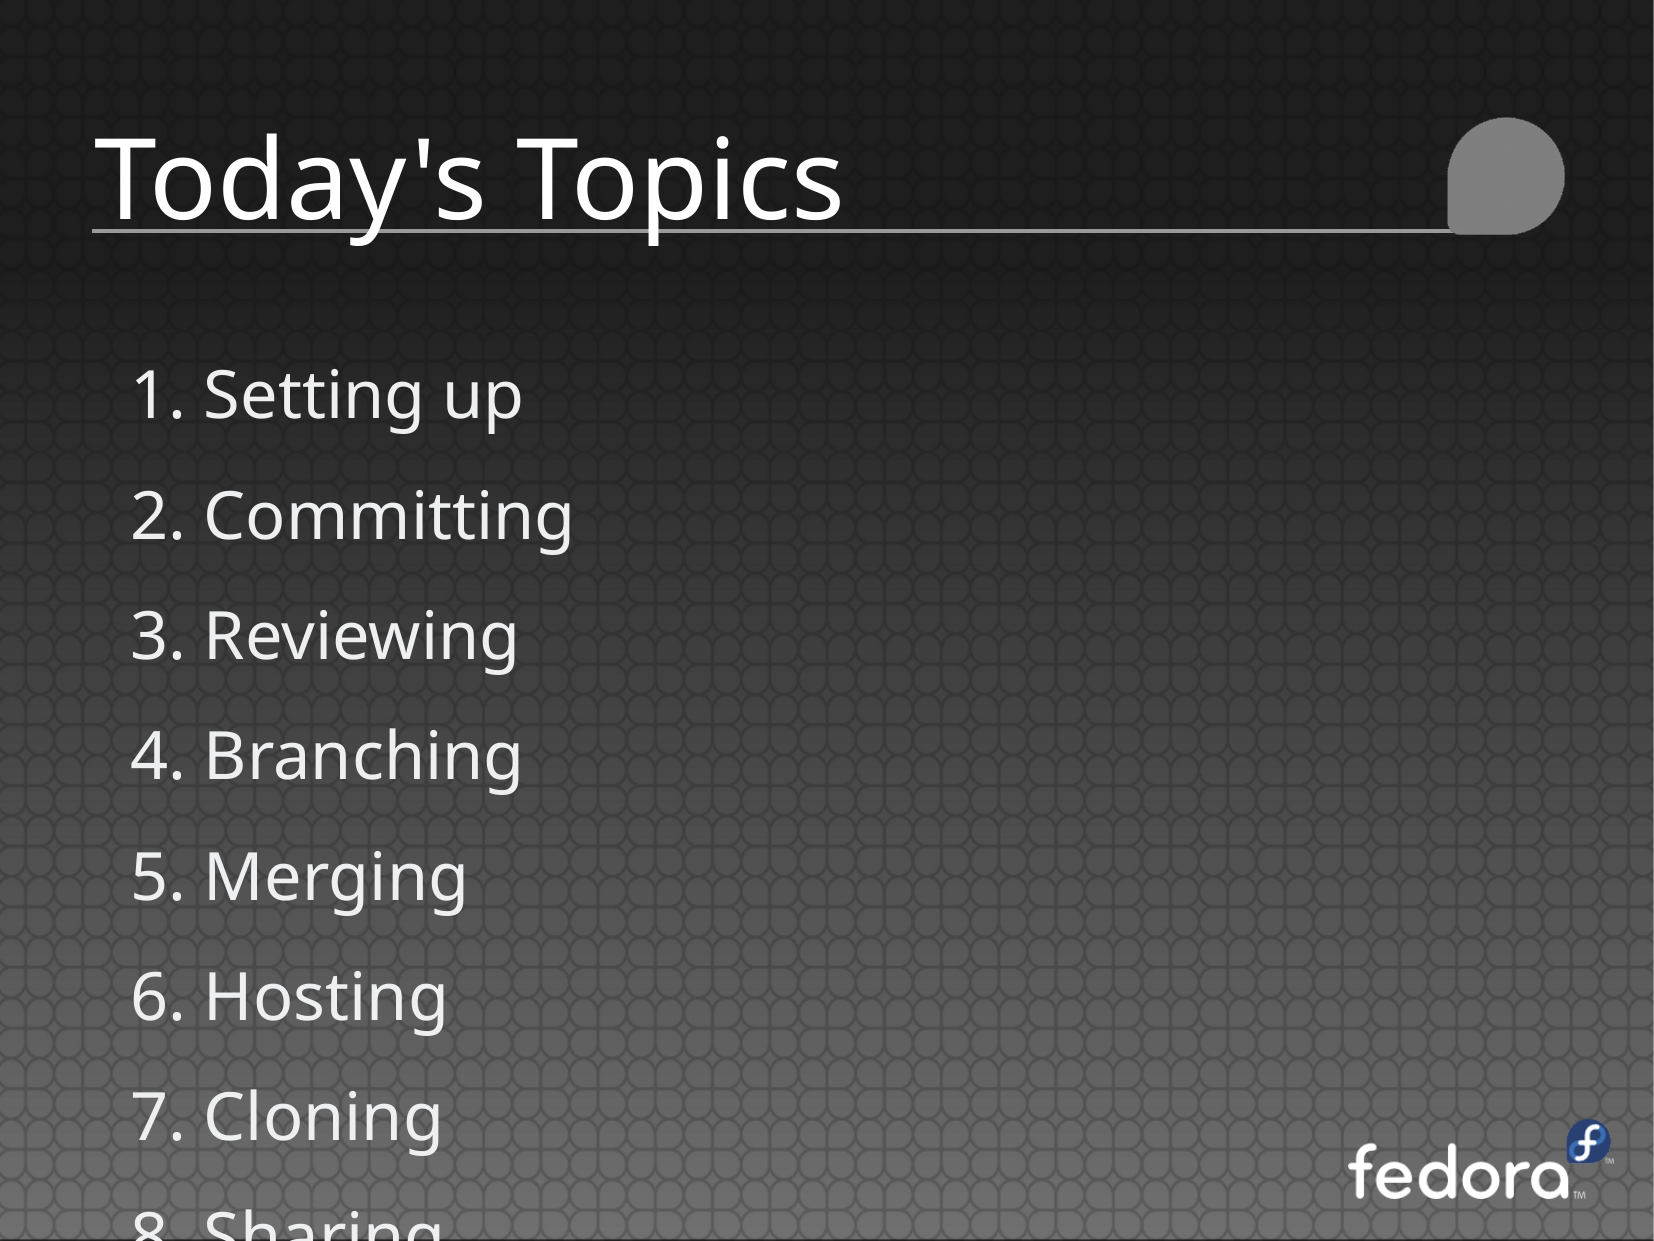

# Today's Topics
 Setting up
 Committing
 Reviewing
 Branching
 Merging
 Hosting
 Cloning
 Sharing